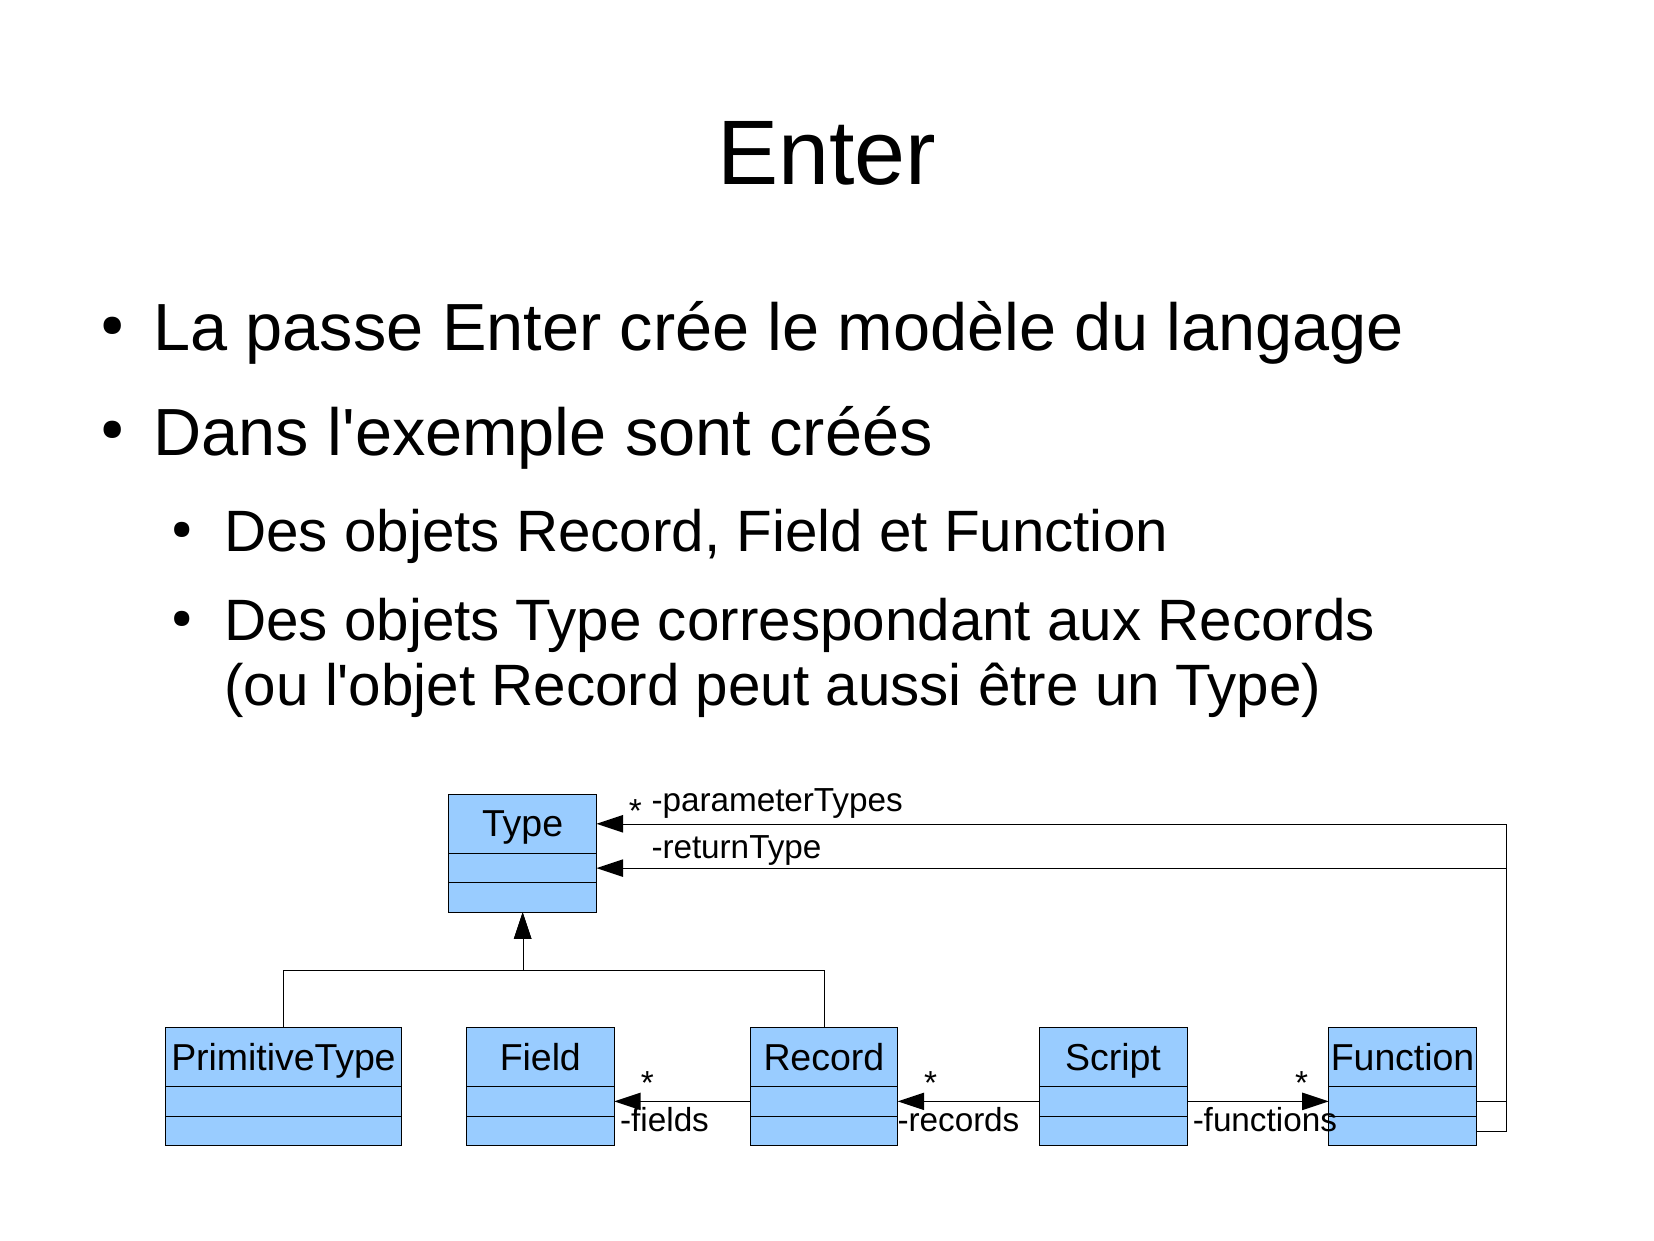

# Enter
La passe Enter crée le modèle du langage
Dans l'exemple sont créés
Des objets Record, Field et Function
Des objets Type correspondant aux Records
(ou l'objet Record peut aussi être un Type)
-parameterTypes
*
Type
-returnType
PrimitiveType
Field
Record
Script
Function
*
*
*
-fields
-records
-functions